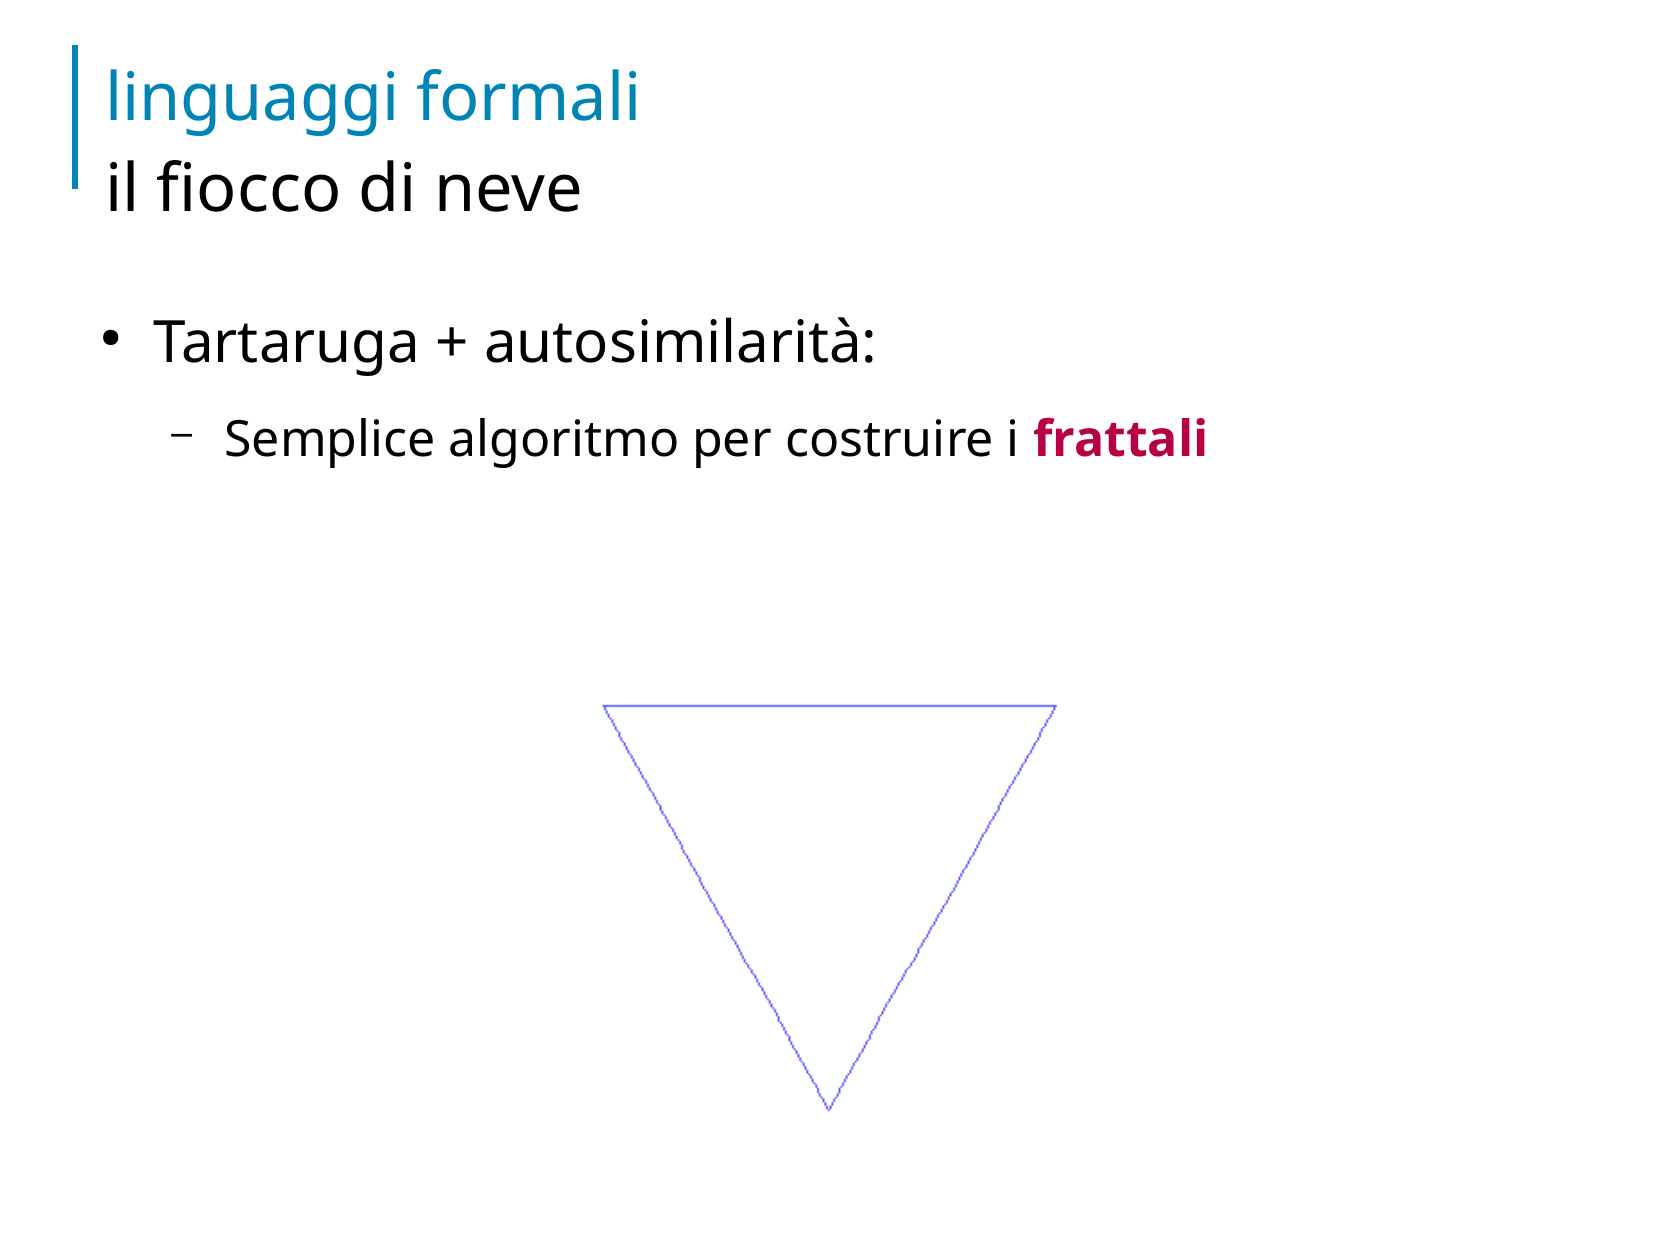

# linguaggi formali il fiocco di neve
Tartaruga + autosimilarità:
Semplice algoritmo per costruire i frattali